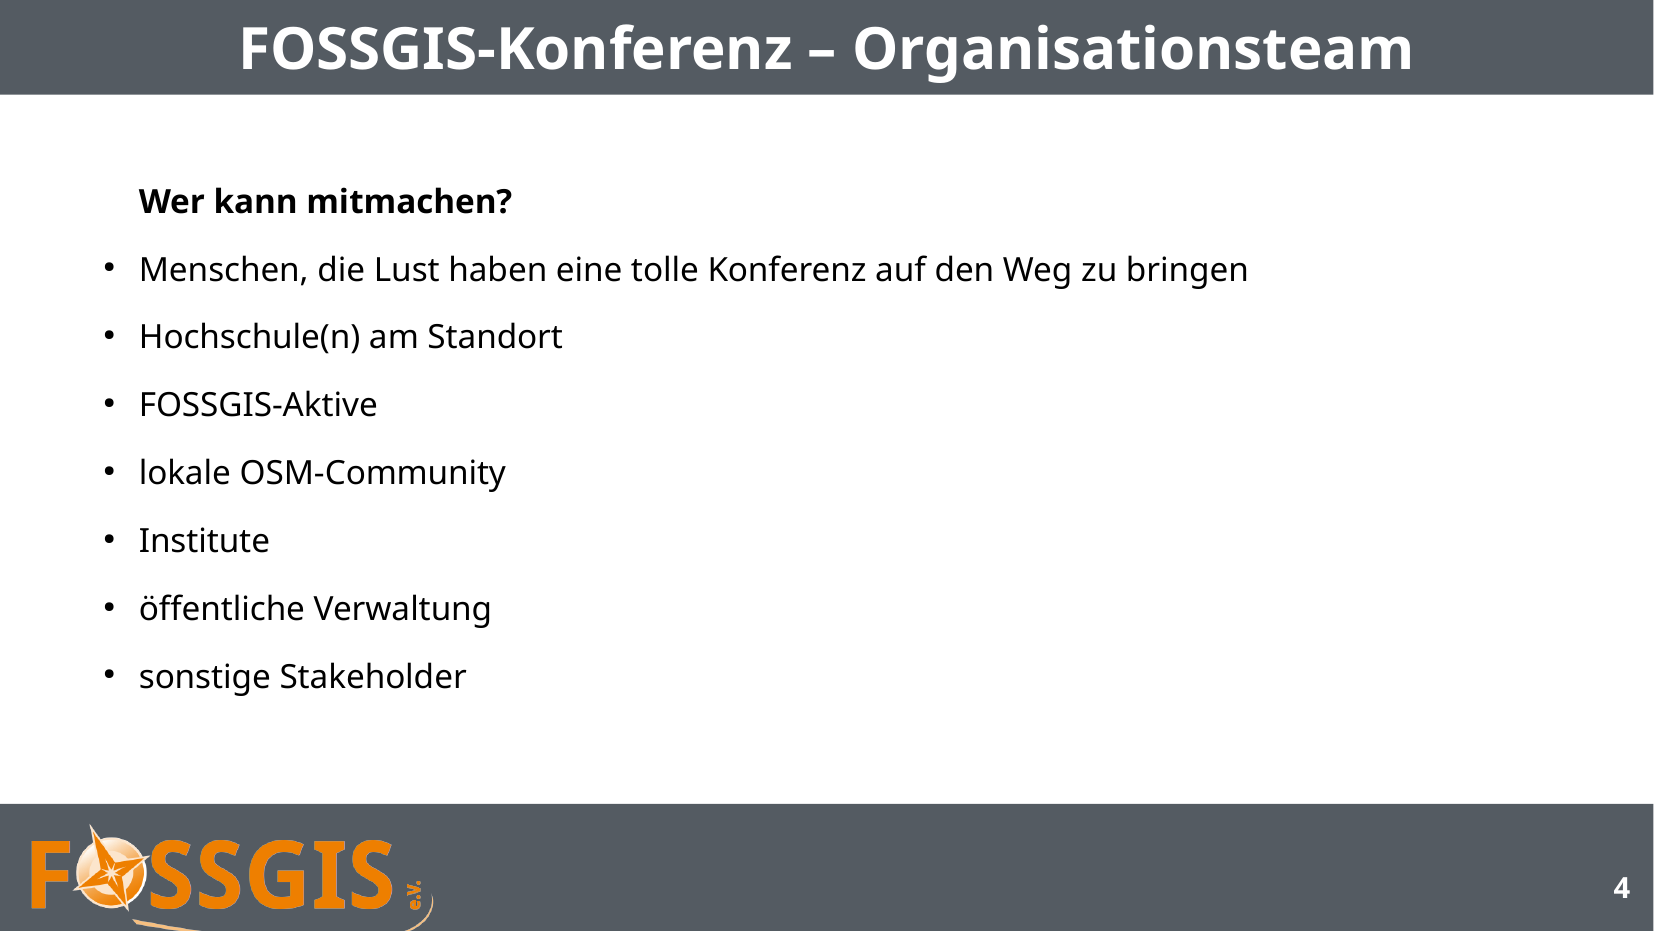

FOSSGIS-Konferenz – Organisationsteam
Wer kann mitmachen?
Menschen, die Lust haben eine tolle Konferenz auf den Weg zu bringen
Hochschule(n) am Standort
FOSSGIS-Aktive
lokale OSM-Community
Institute
öffentliche Verwaltung
sonstige Stakeholder
#